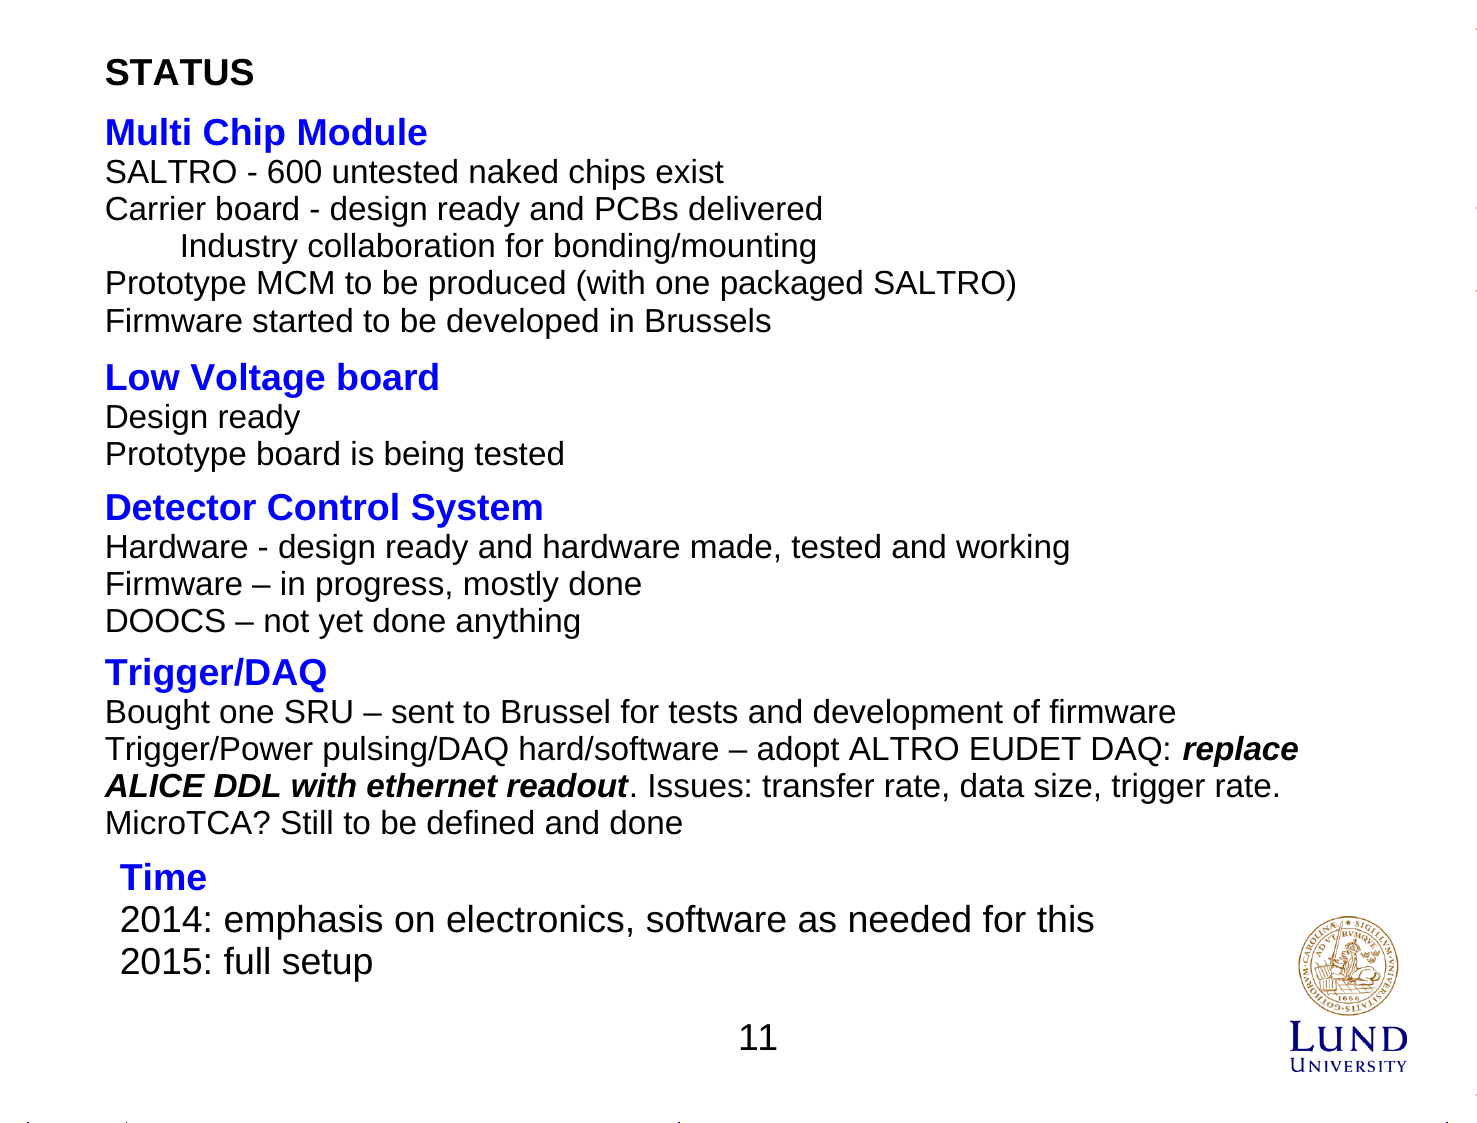

STATUS
Multi Chip Module
SALTRO - 600 untested naked chips exist
Carrier board - design ready and PCBs delivered
	Industry collaboration for bonding/mounting
Prototype MCM to be produced (with one packaged SALTRO)
Firmware started to be developed in Brussels
Low Voltage board
Design ready
Prototype board is being tested
Detector Control System
Hardware - design ready and hardware made, tested and working
Firmware – in progress, mostly done
DOOCS – not yet done anything
Trigger/DAQ
Bought one SRU – sent to Brussel for tests and development of firmware
Trigger/Power pulsing/DAQ hard/software – adopt ALTRO EUDET DAQ: replace
ALICE DDL with ethernet readout. Issues: transfer rate, data size, trigger rate.
MicroTCA? Still to be defined and done
Time
2014: emphasis on electronics, software as needed for this
2015: full setup